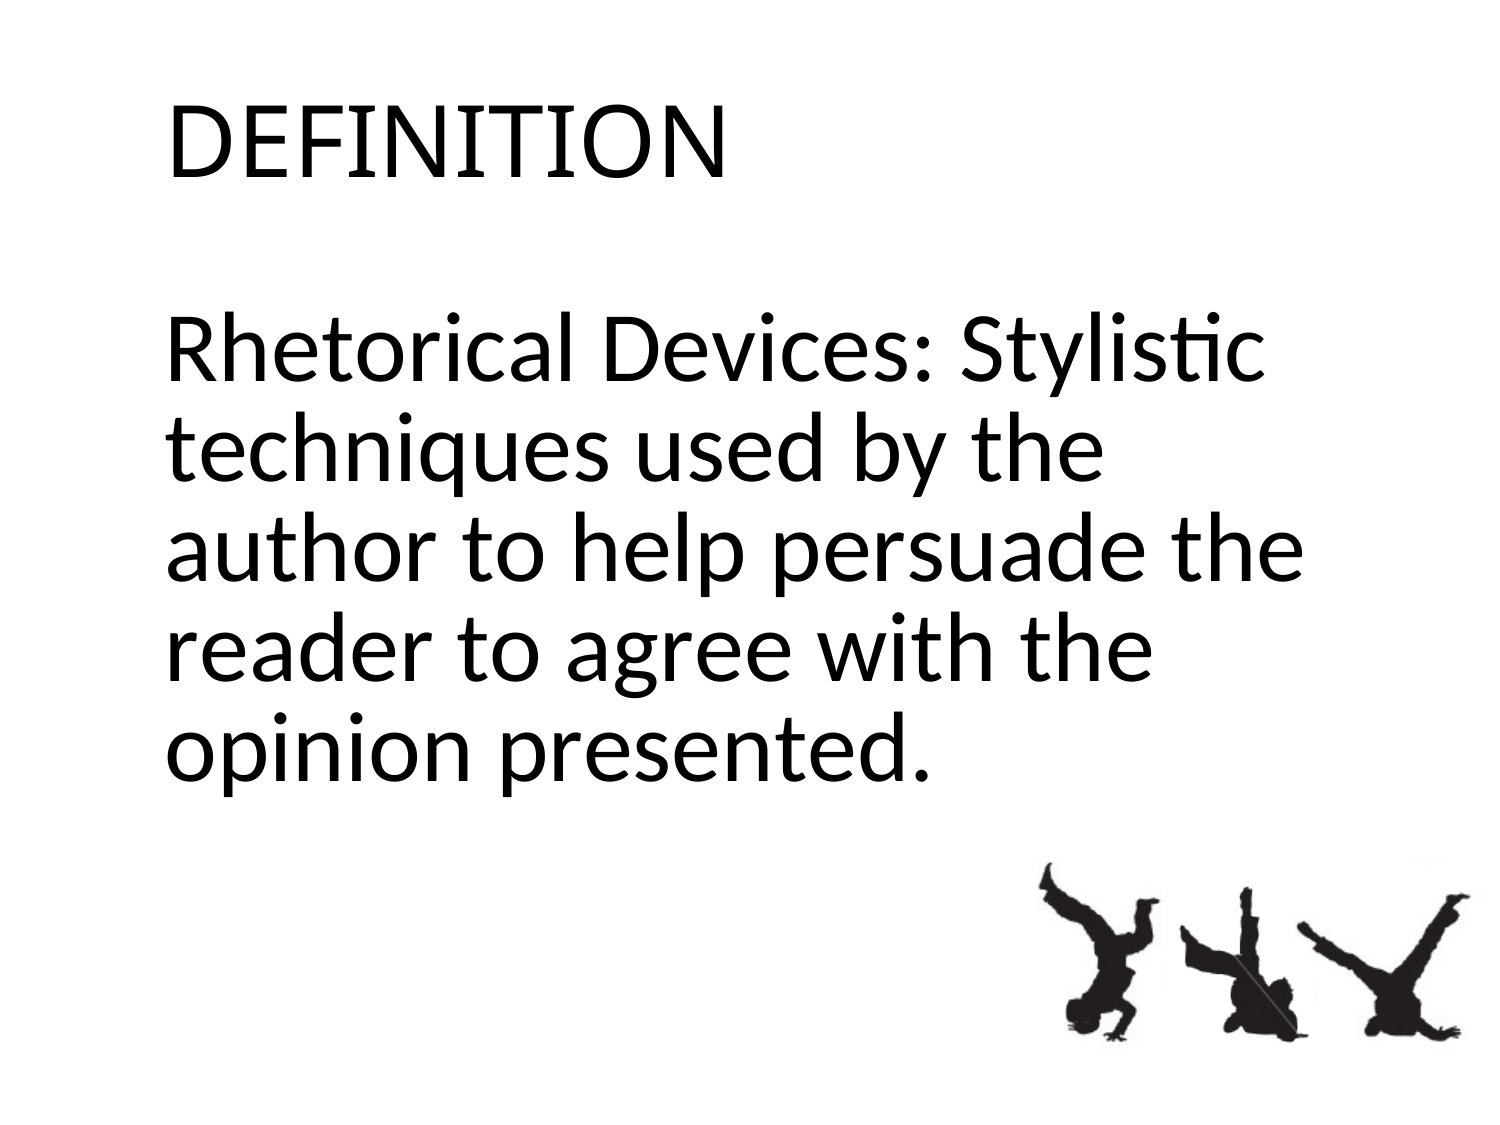

DEFINITION
Rhetorical Devices: Stylistic techniques used by the author to help persuade the reader to agree with the opinion presented.